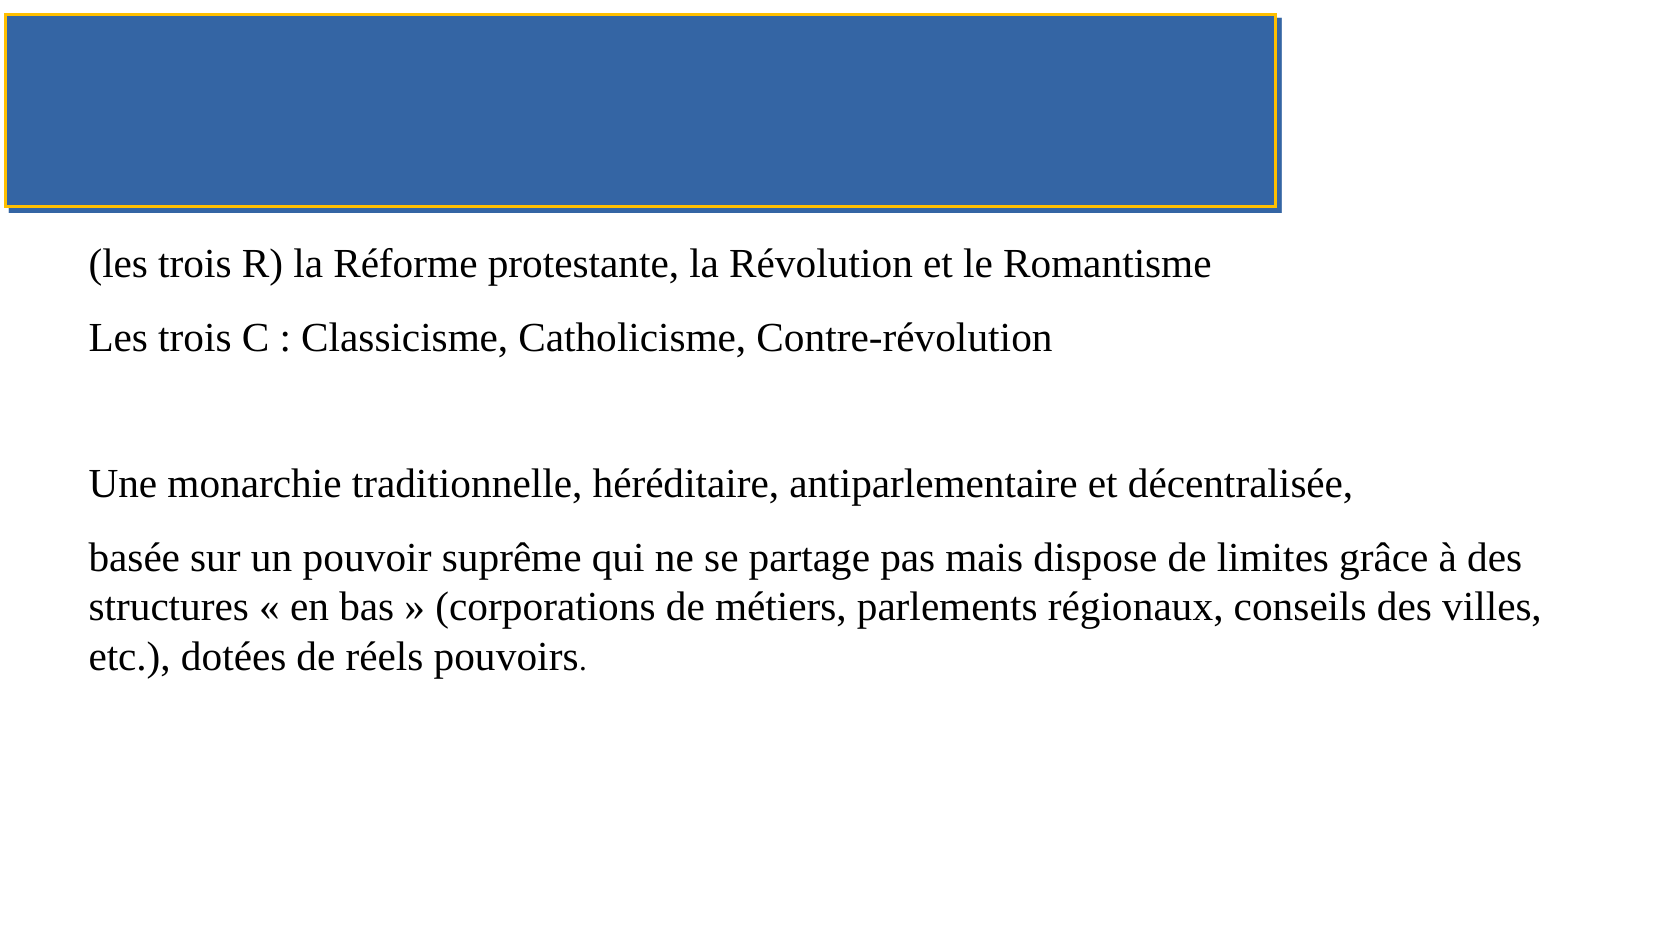

#
(les trois R) la Réforme protestante, la Révolution et le Romantisme
Les trois C : Classicisme, Catholicisme, Contre-révolution
Une monarchie traditionnelle, héréditaire, antiparlementaire et décentralisée,
basée sur un pouvoir suprême qui ne se partage pas mais dispose de limites grâce à des structures « en bas » (corporations de métiers, parlements régionaux, conseils des villes, etc.), dotées de réels pouvoirs.